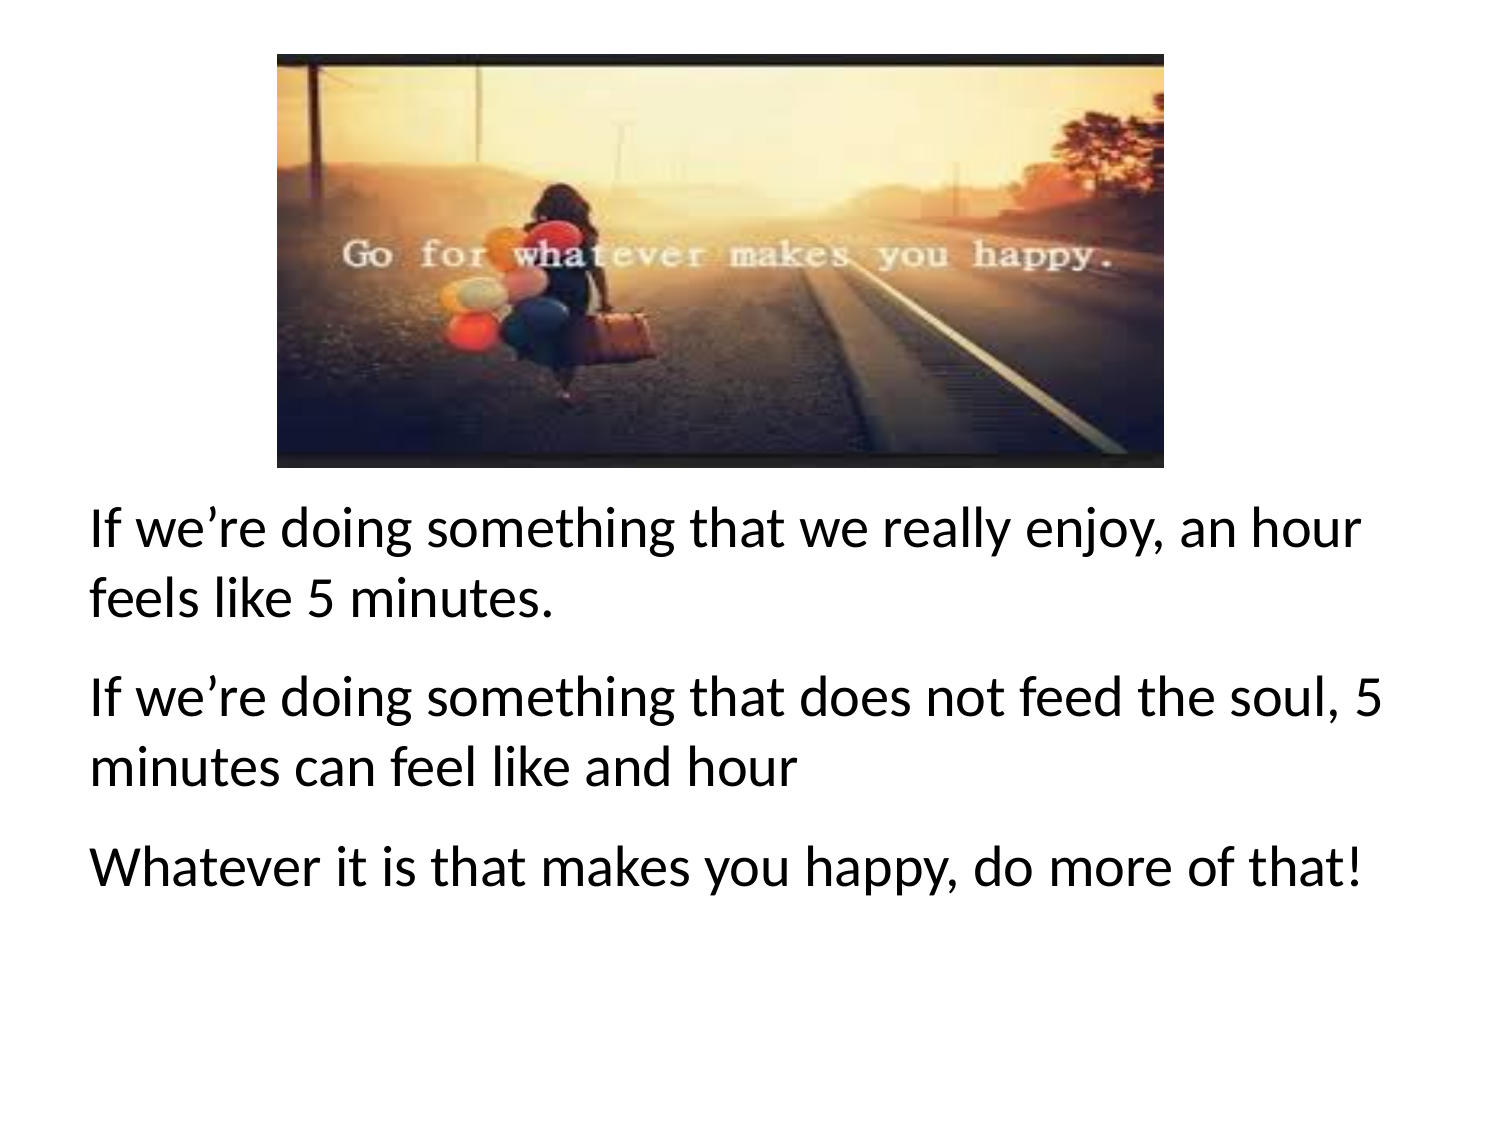

#
If we’re doing something that we really enjoy, an hour feels like 5 minutes.
If we’re doing something that does not feed the soul, 5 minutes can feel like and hour
Whatever it is that makes you happy, do more of that!